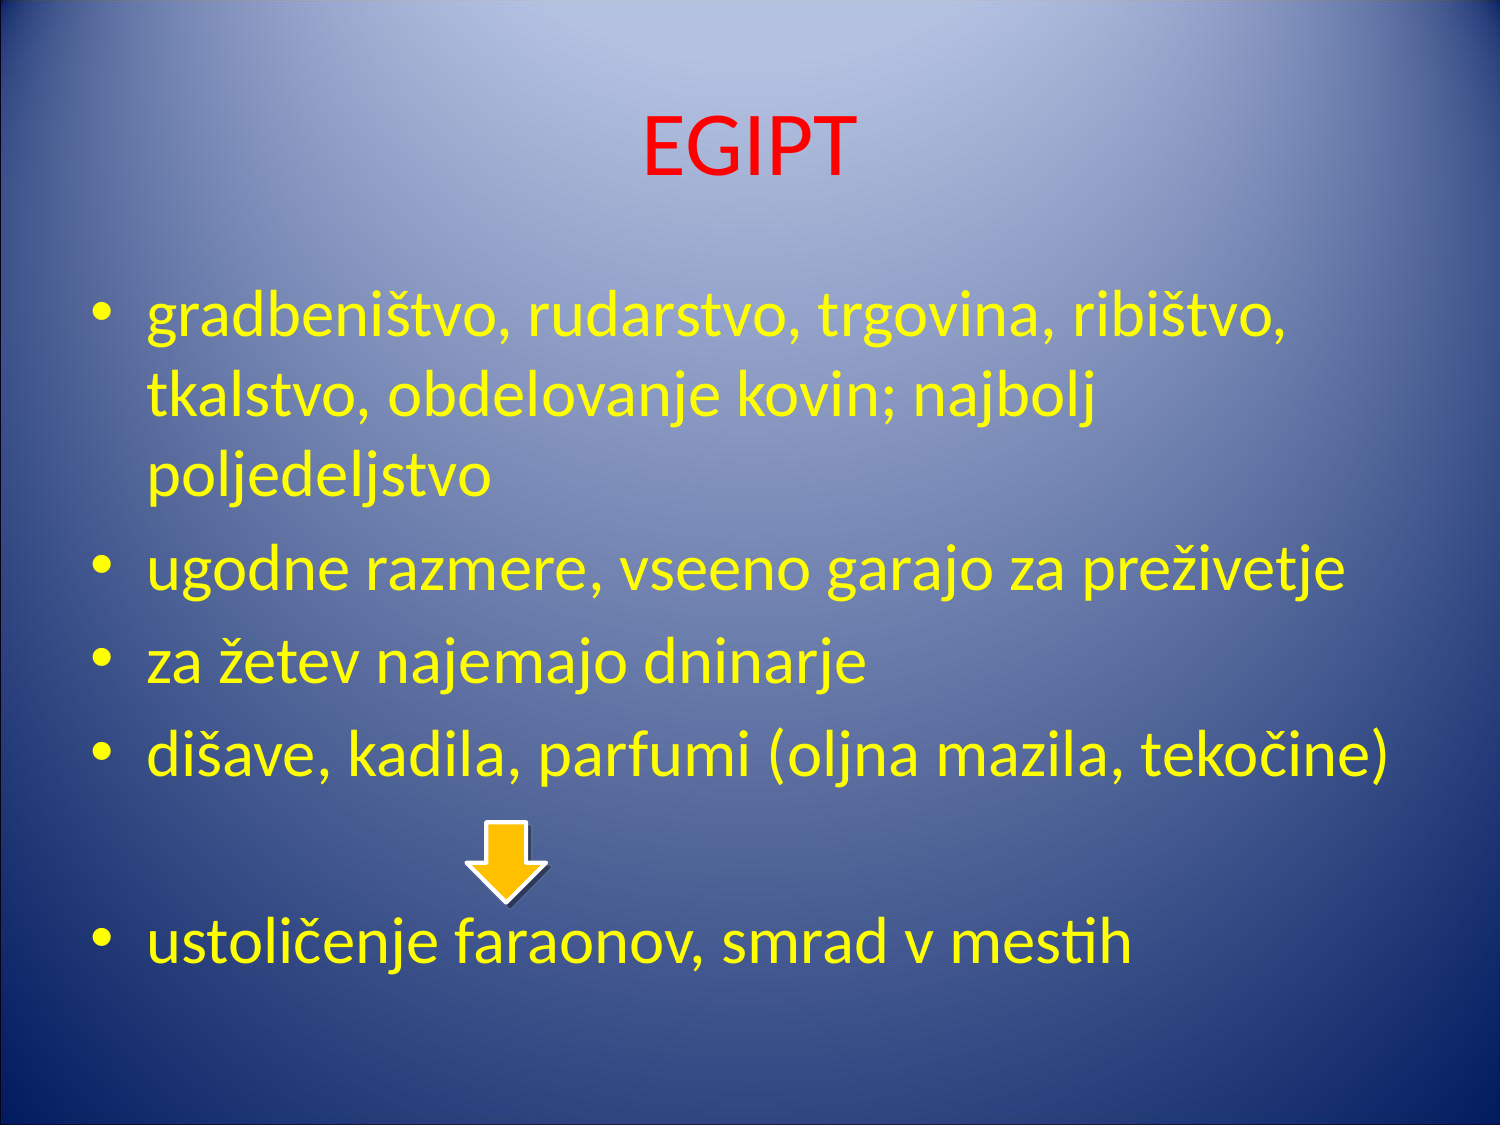

# EGIPT
gradbeništvo, rudarstvo, trgovina, ribištvo, tkalstvo, obdelovanje kovin; najbolj poljedeljstvo
ugodne razmere, vseeno garajo za preživetje
za žetev najemajo dninarje
dišave, kadila, parfumi (oljna mazila, tekočine)
ustoličenje faraonov, smrad v mestih